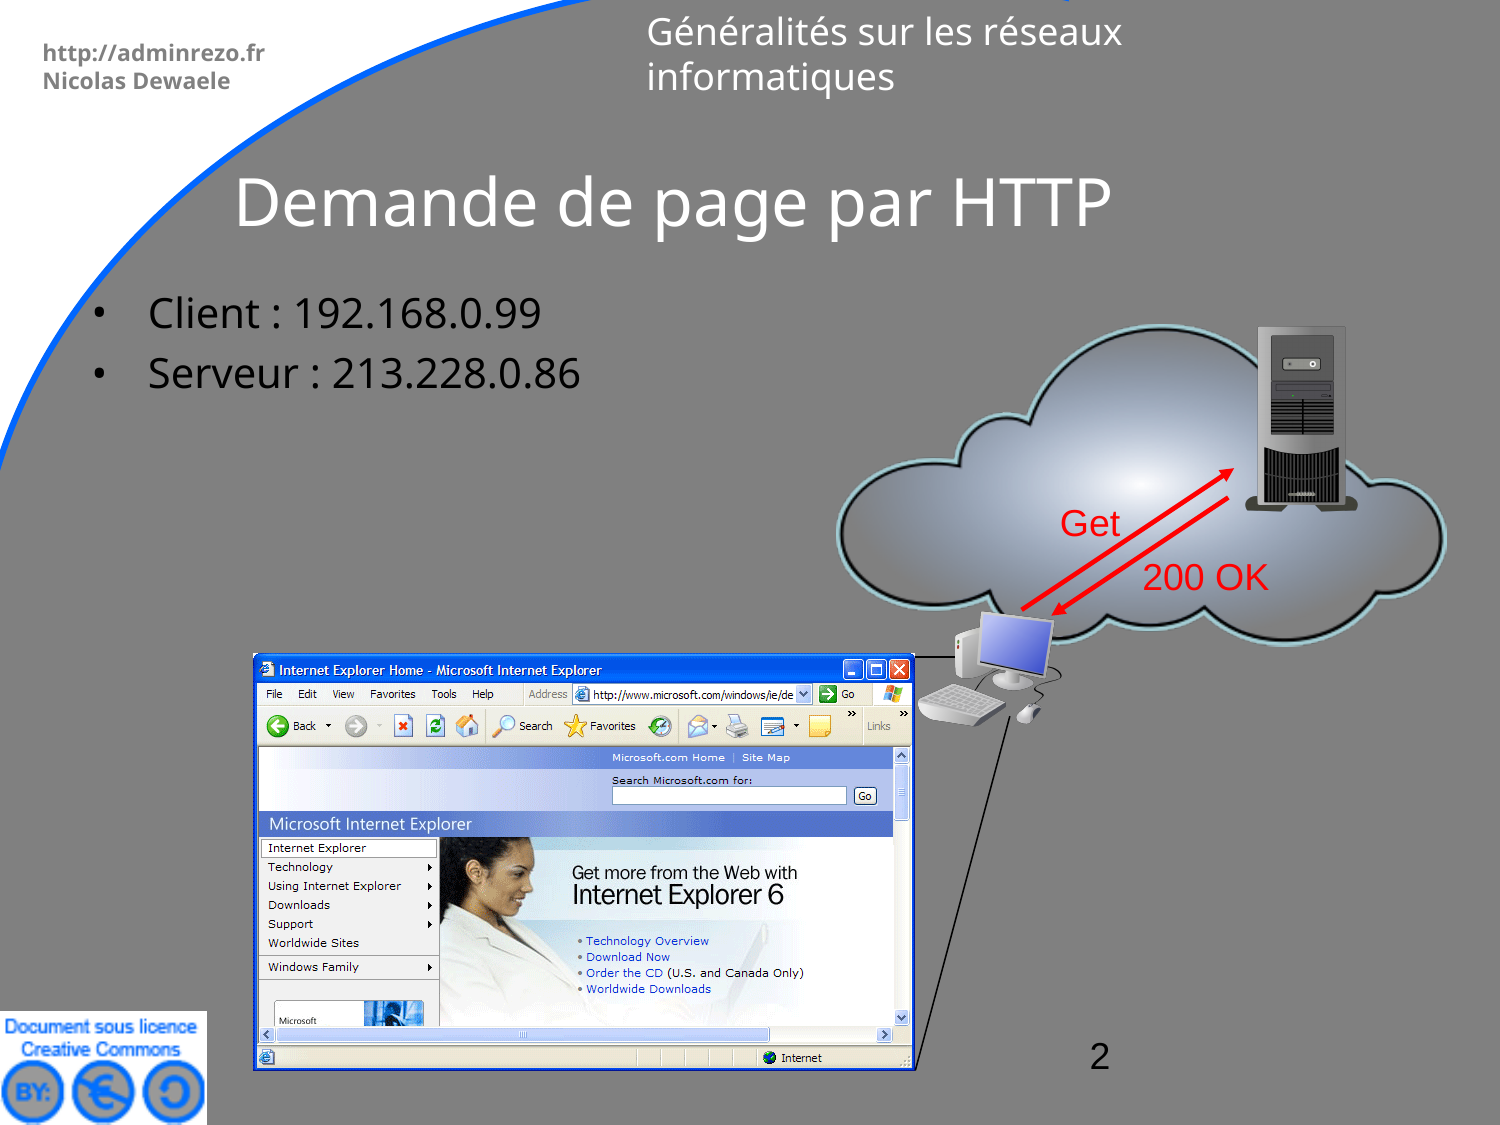

# Demande de page par HTTP
Client : 192.168.0.99
Serveur : 213.228.0.86
Get
200 OK
2